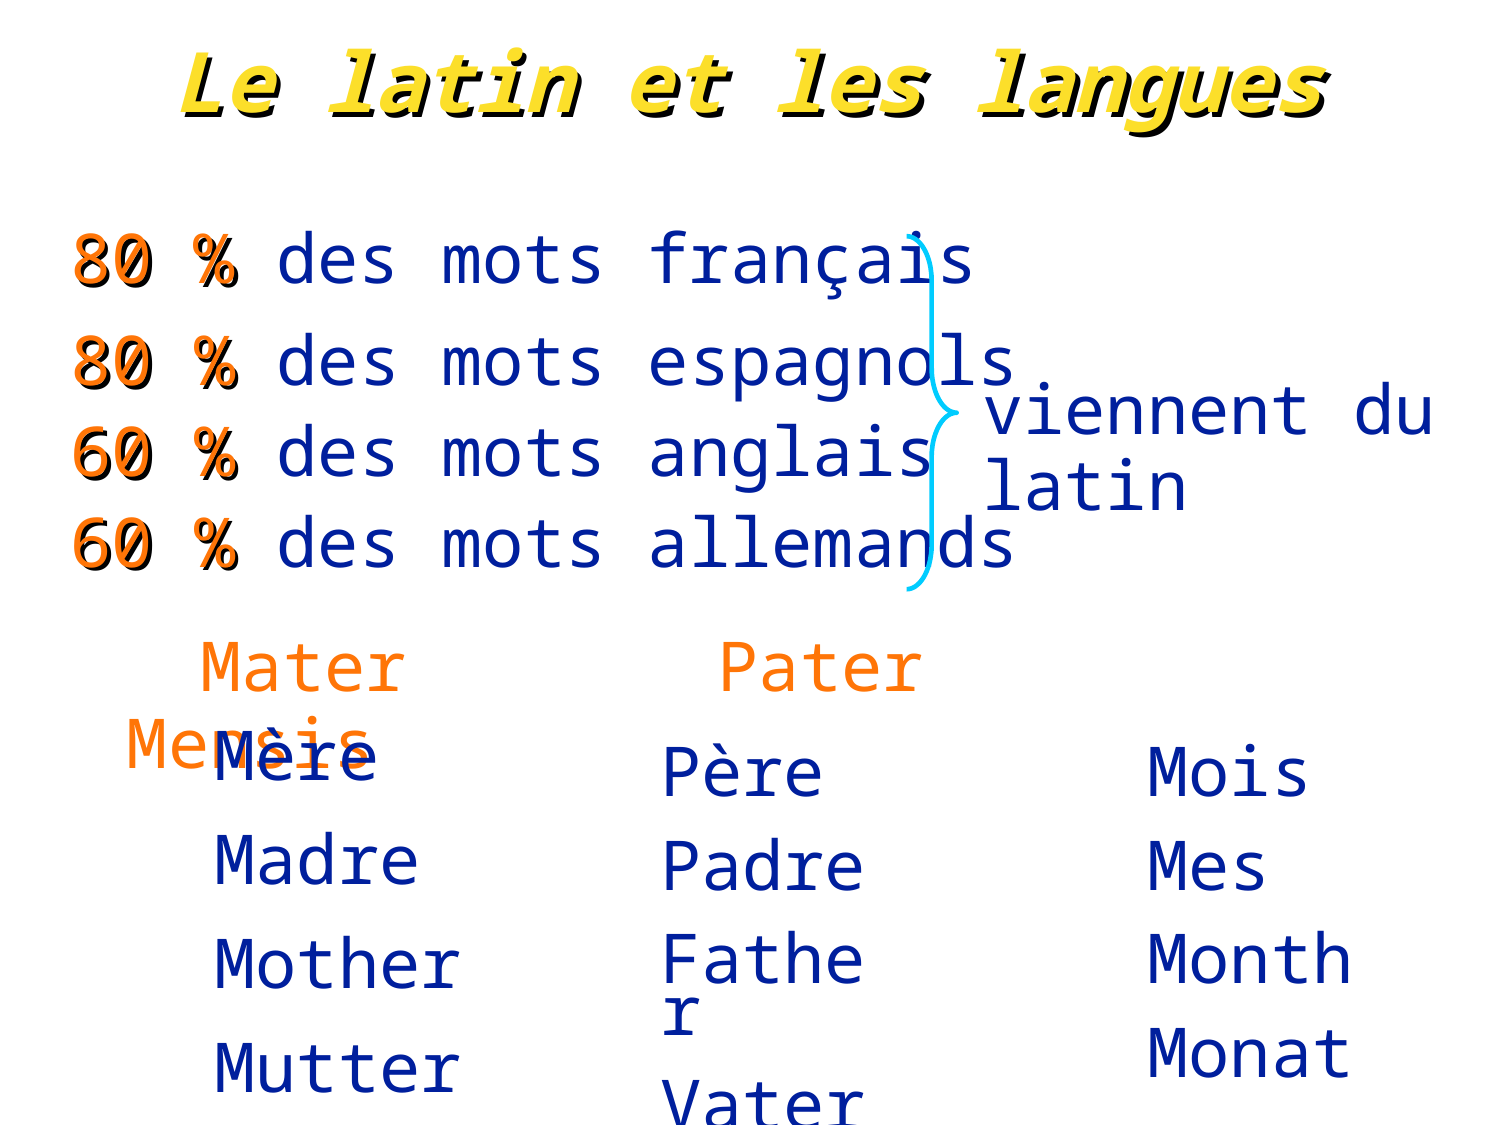

# Le latin et les langues
80 % des mots français
80 % des mots espagnols
viennent du latin
60 % des mots anglais
60 % des mots allemands
	Mater					Pater			Mensis
Mère
Madre
Mother
Mutter
Père
Padre
Father
Vater
Mois
Mes
Month
Monat